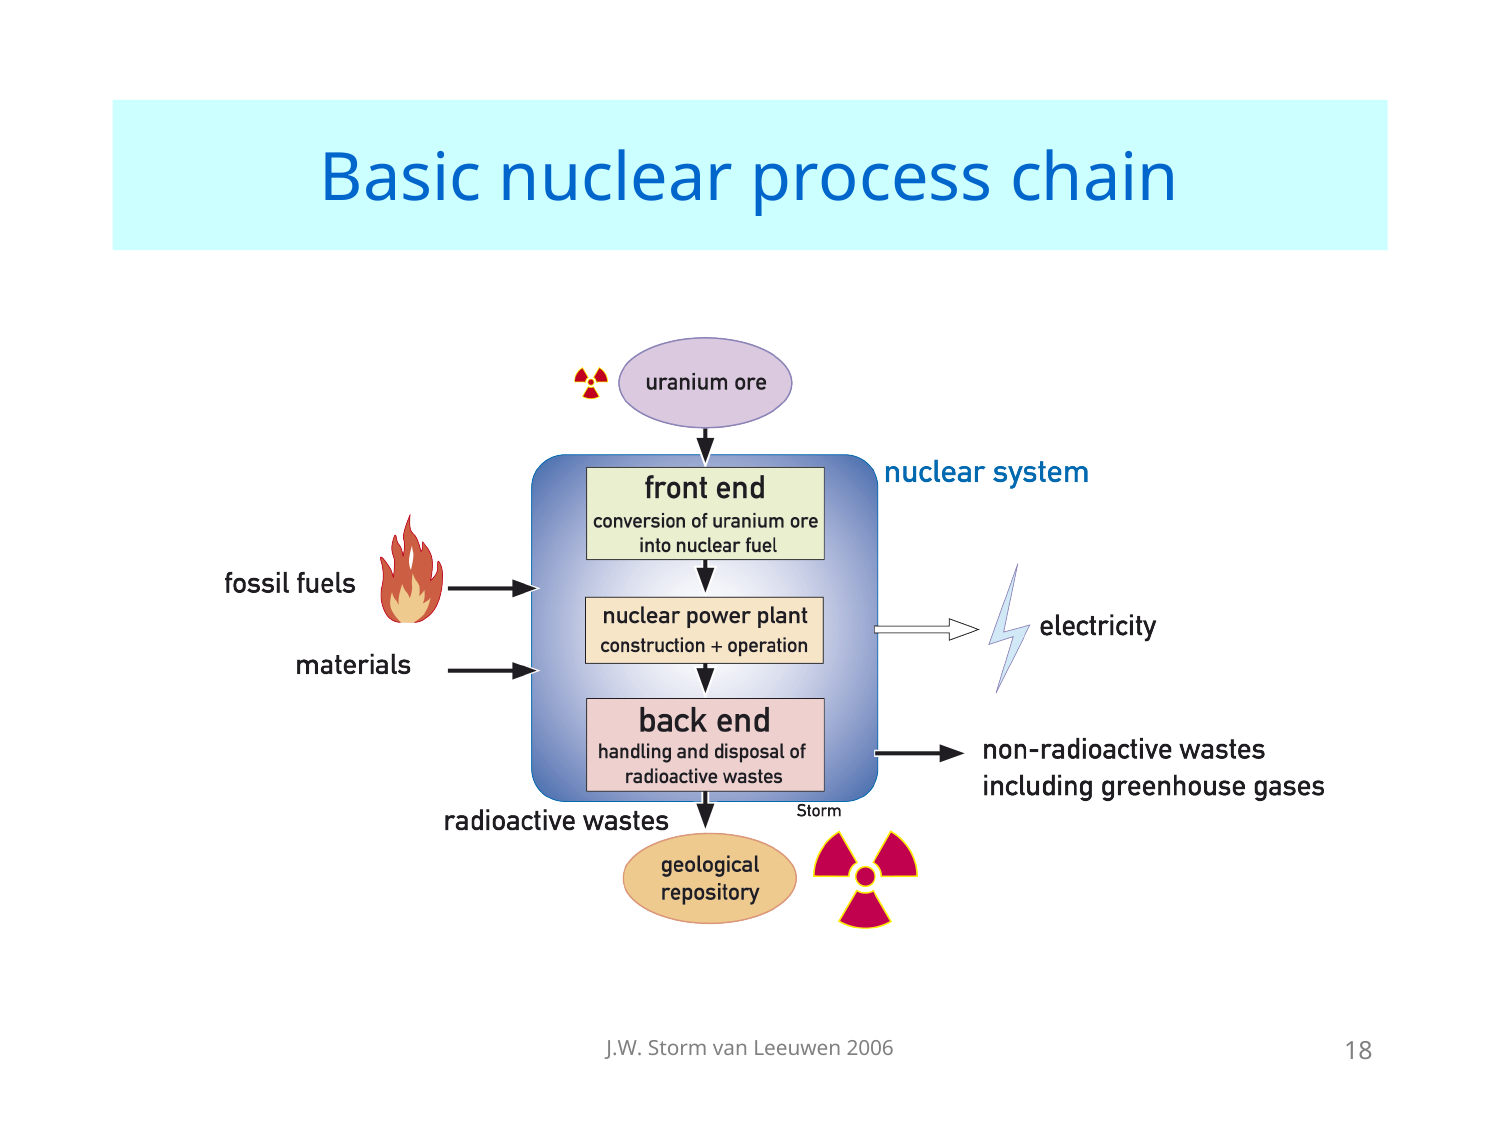

# Basic nuclear process chain
J.W. Storm van Leeuwen 2006
18